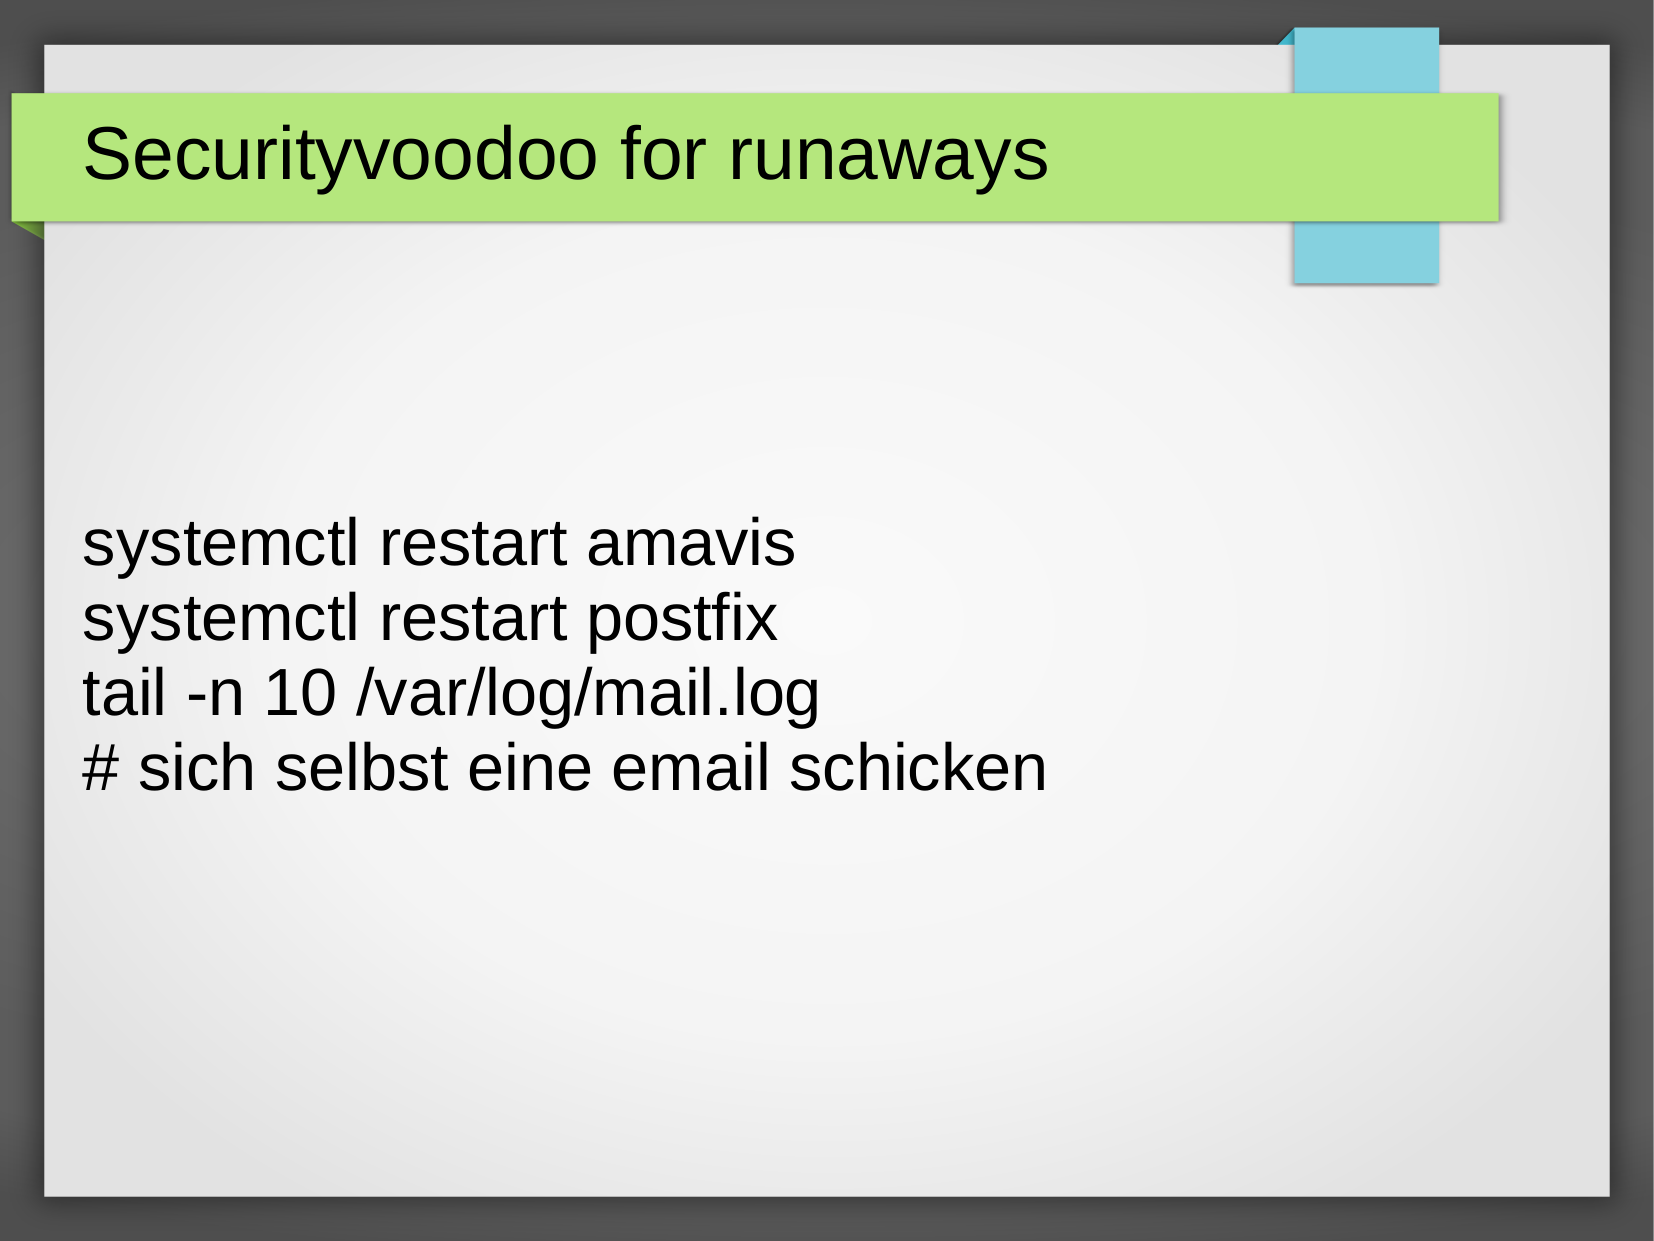

# Securityvoodoo for runaways
systemctl restart amavis
systemctl restart postfix
tail -n 10 /var/log/mail.log
# sich selbst eine email schicken